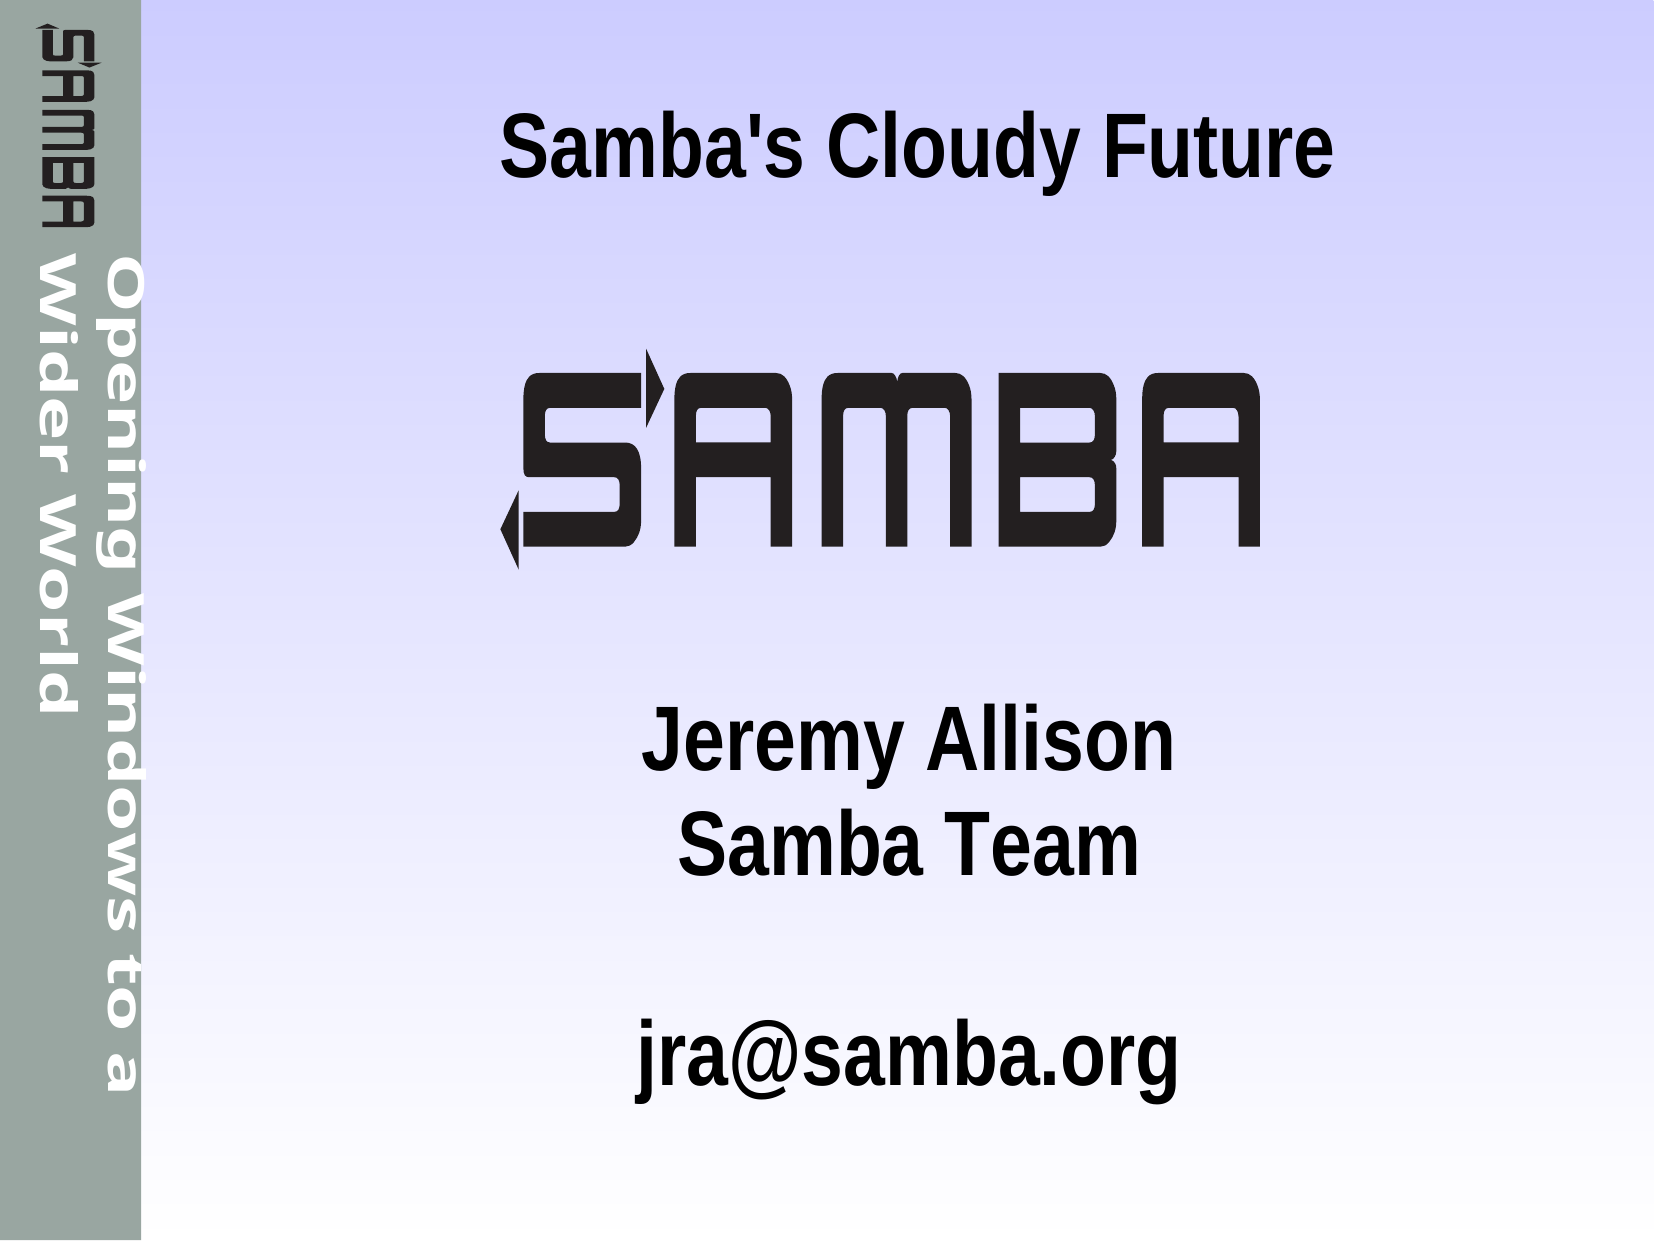

# Samba's Cloudy Future
Jeremy Allison
Samba Team
jra@samba.org